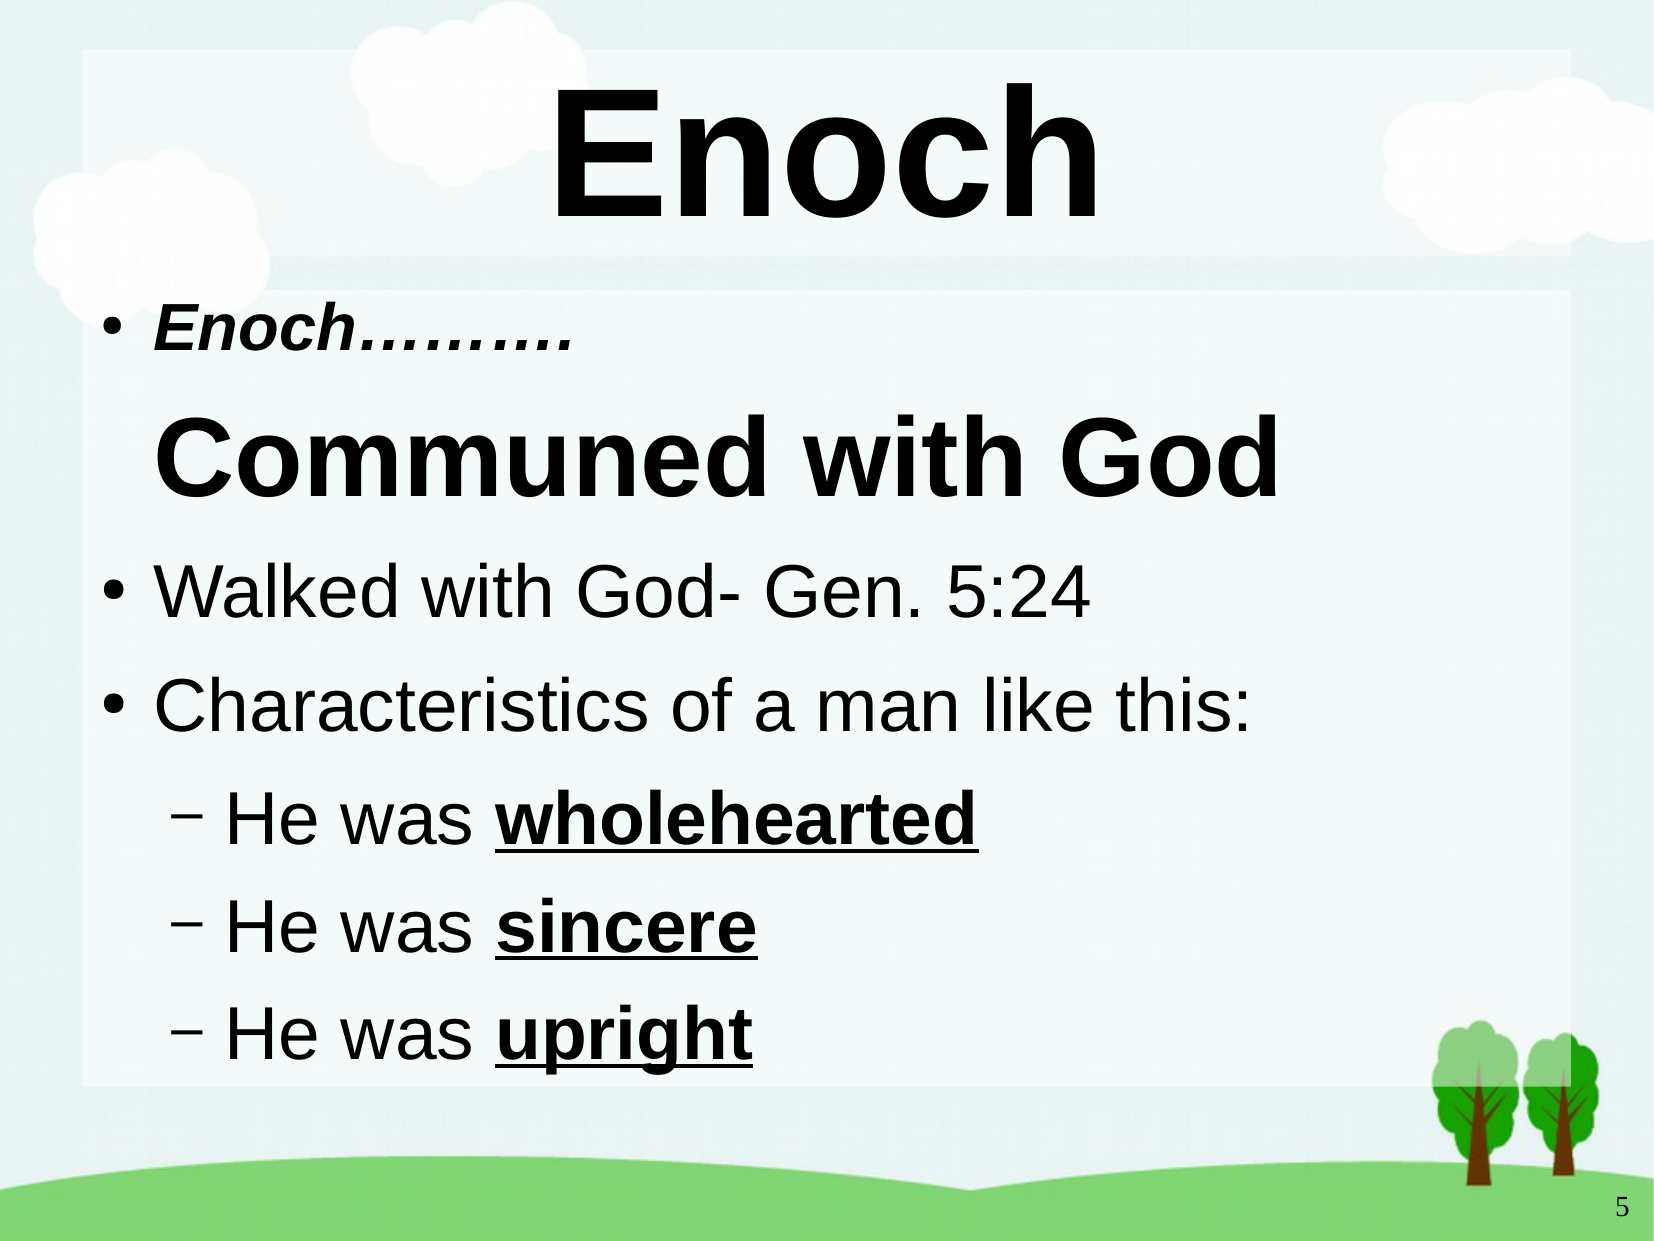

# Enoch
Enoch……….
Communed with God
Walked with God- Gen. 5:24
Characteristics of a man like this:
He was wholehearted
He was sincere
He was upright
5